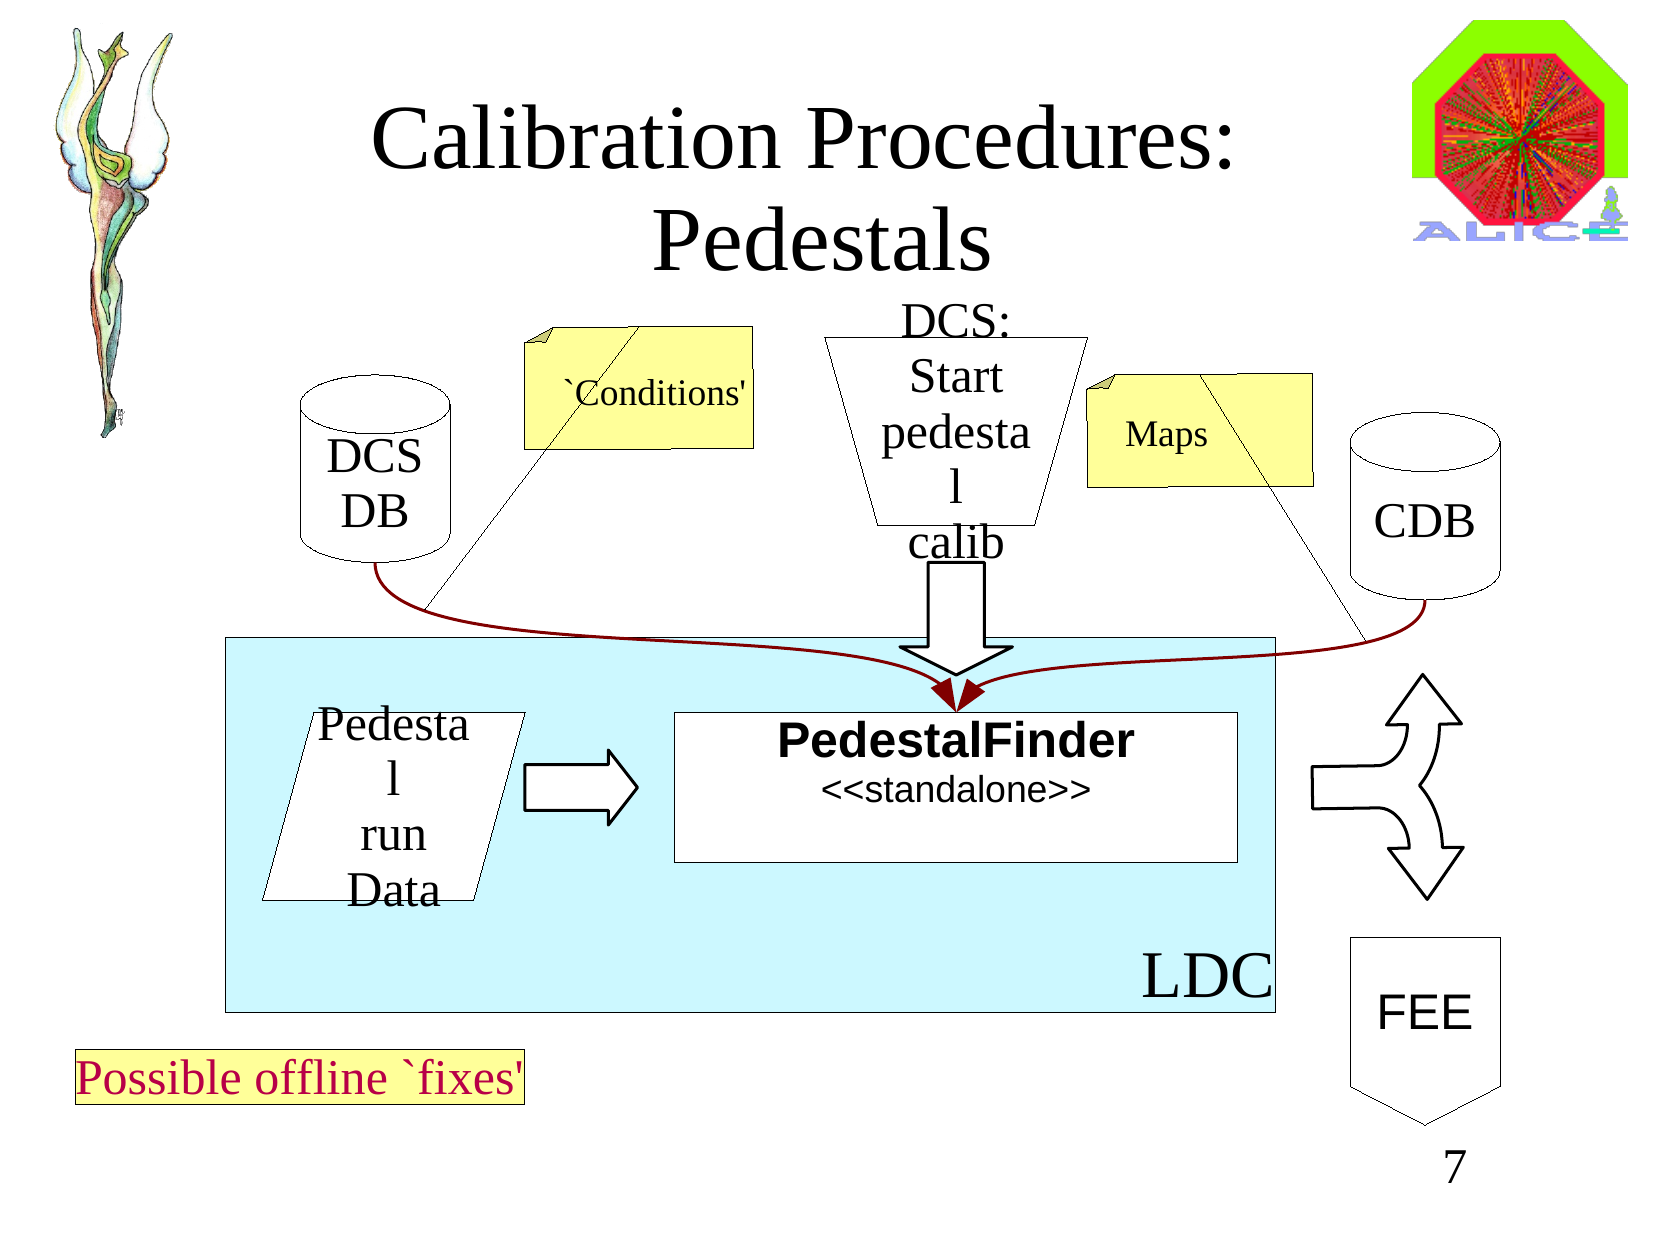

# Calibration Procedures: Pedestals
DCS: Start
pedestal
calib
`Conditions'
Maps
DCS
DB
CDB
LDC
Pedestal
run
Data
PedestalFinder
<<standalone>>
FEE
Possible offline `fixes'